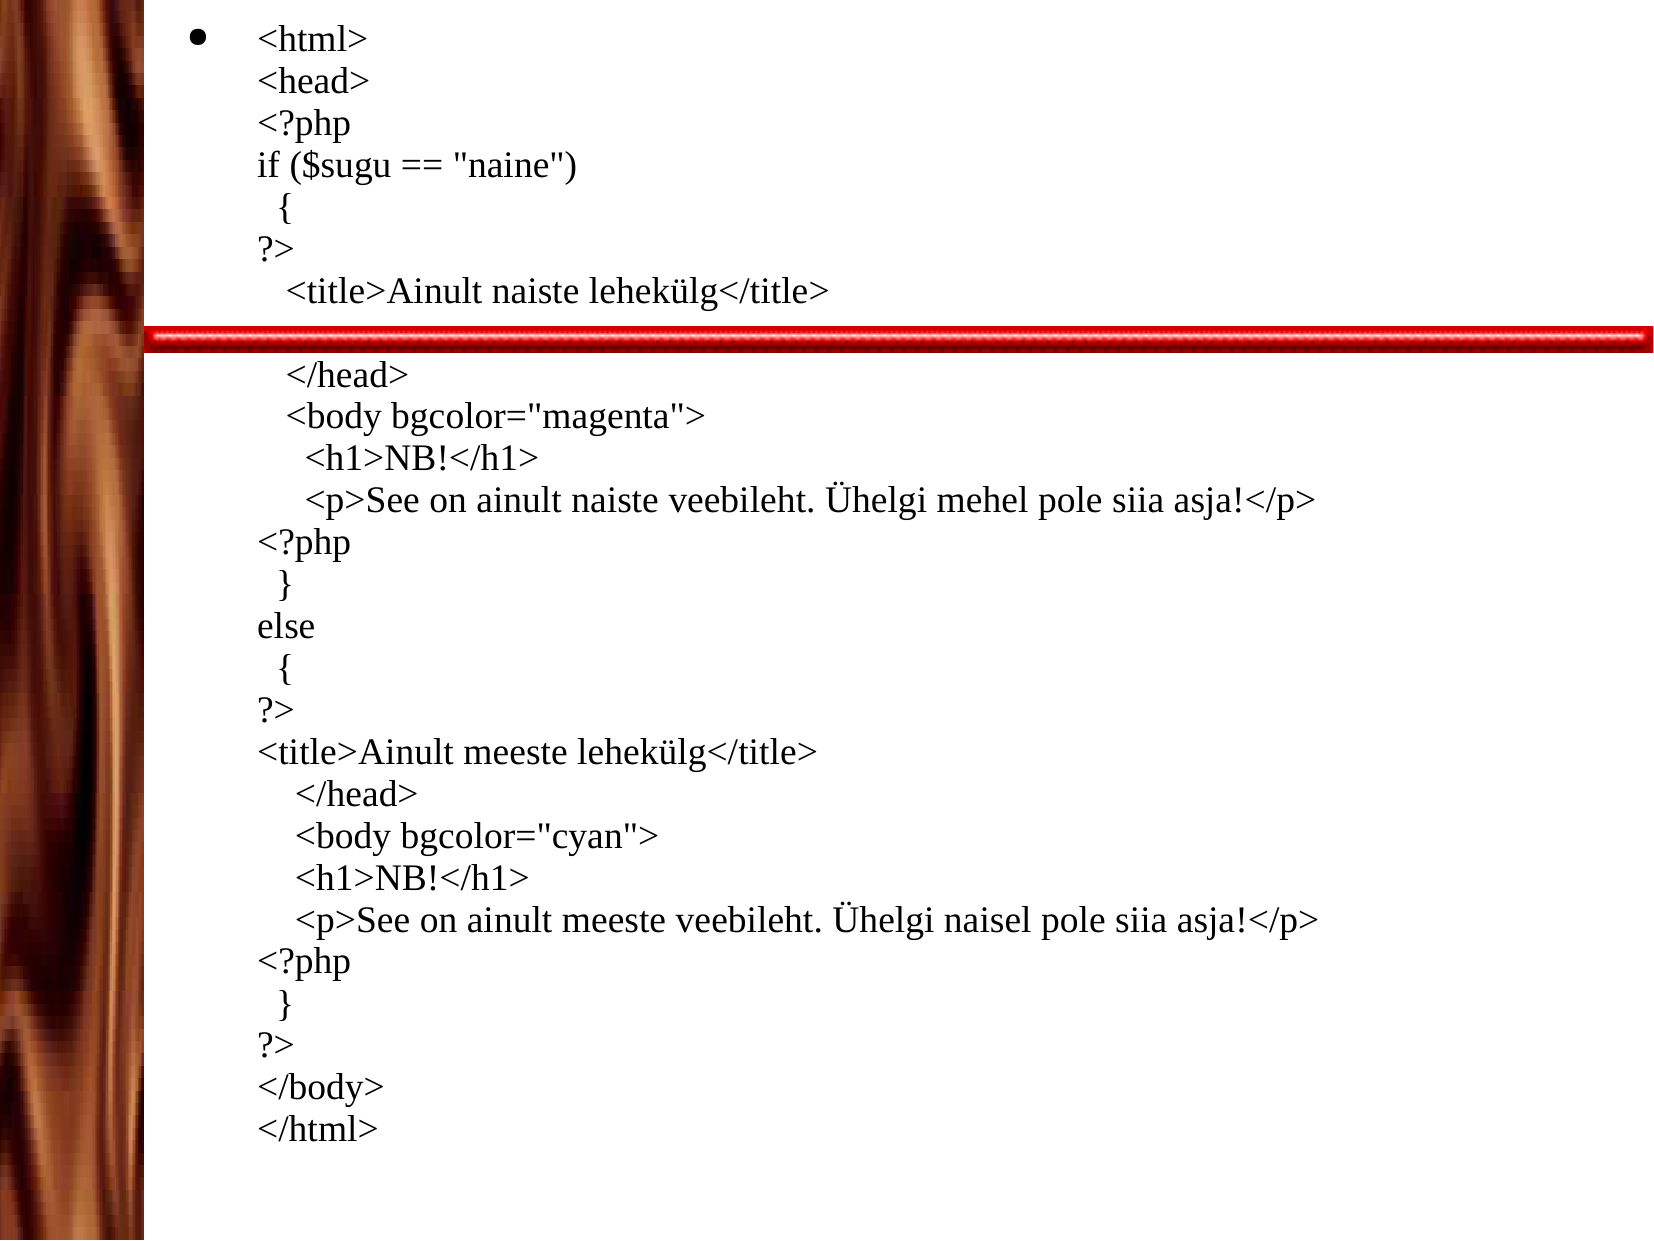

# <html> <head> <?php if ($sugu == "naine") { ?> <title>Ainult naiste lehekülg</title> </head> <body bgcolor="magenta"> <h1>NB!</h1> <p>See on ainult naiste veebileht. Ühelgi mehel pole siia asja!</p> <?php } else { ?> <title>Ainult meeste lehekülg</title> </head> <body bgcolor="cyan"> <h1>NB!</h1> <p>See on ainult meeste veebileht. Ühelgi naisel pole siia asja!</p> <?php } ?> </body> </html>